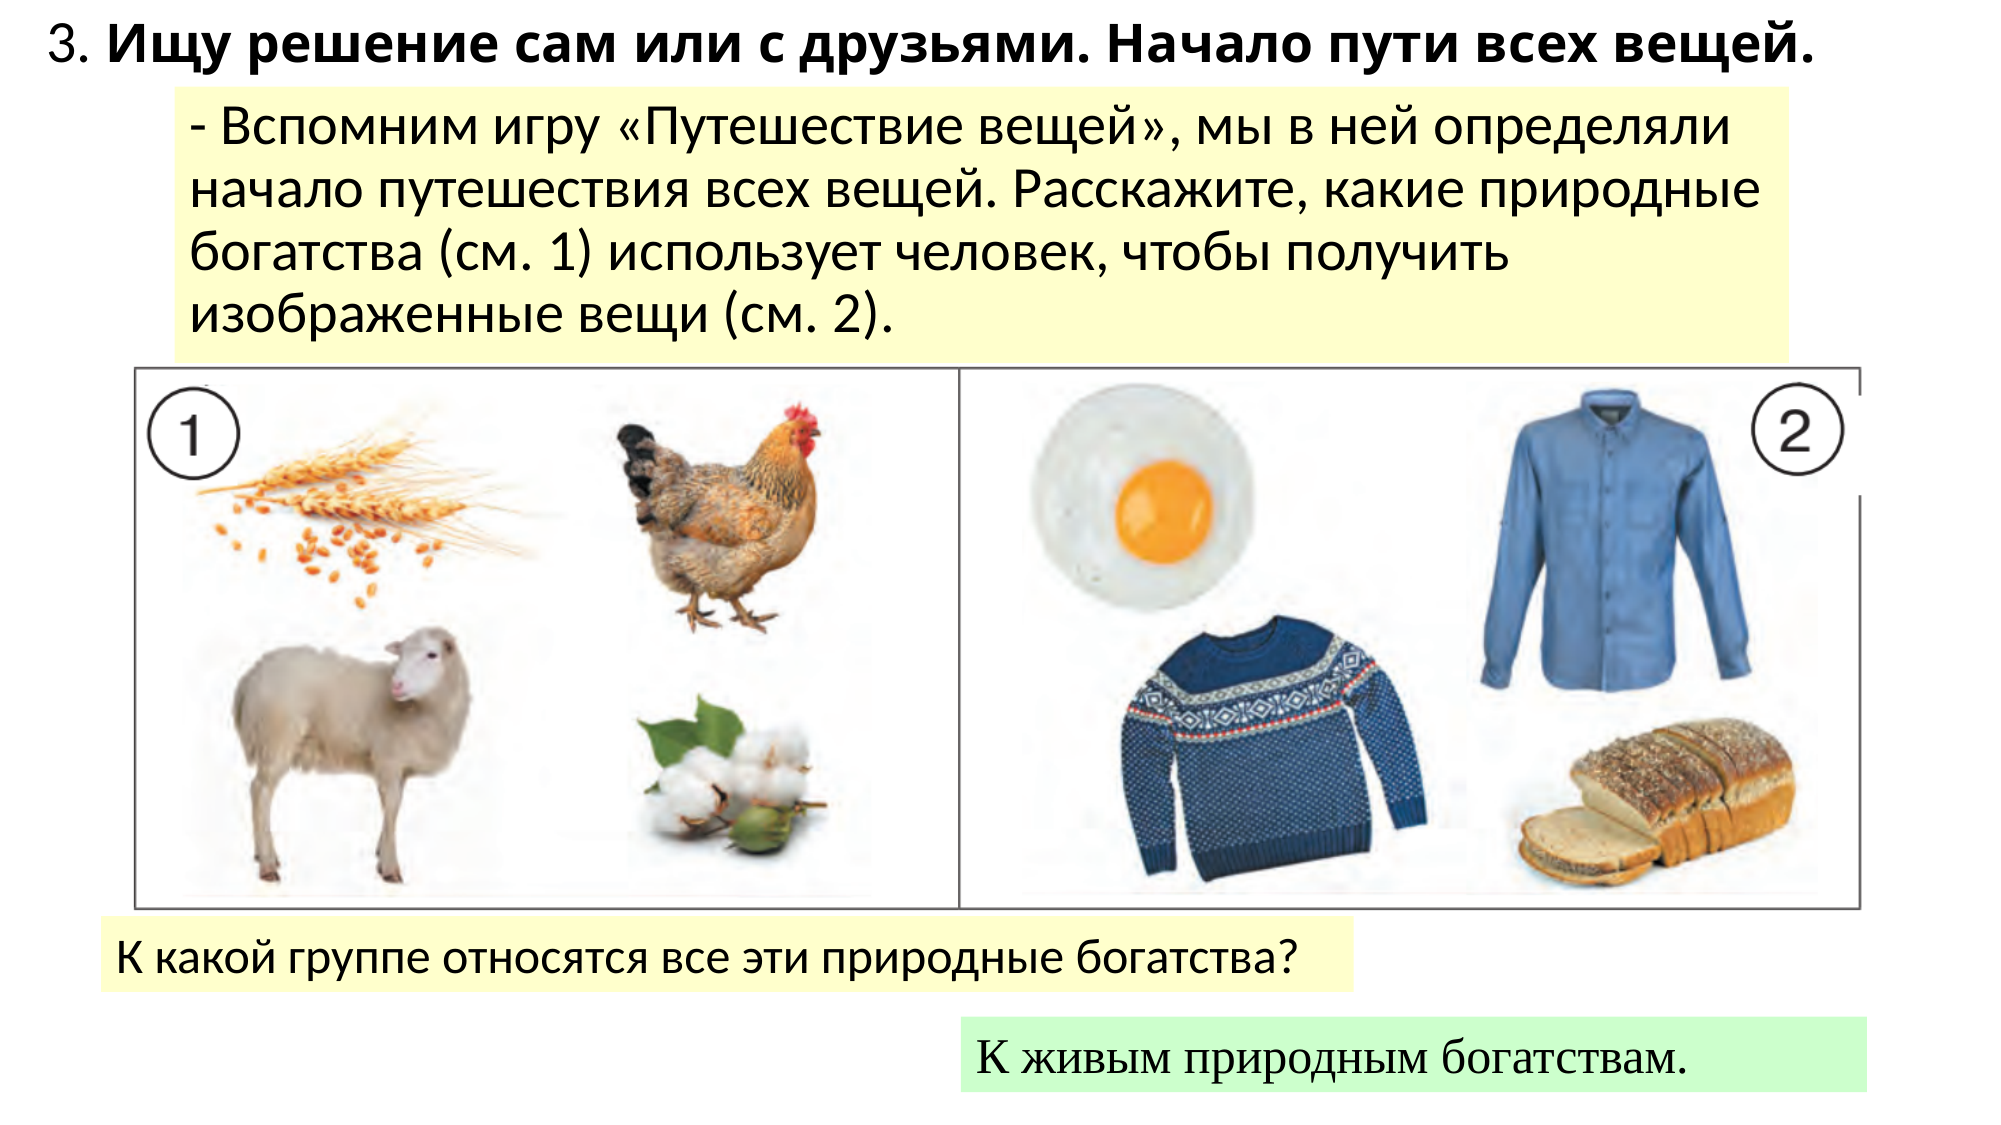

3. Ищу решение сам или с друзьями. Начало пути всех вещей.
# - Вспомним игру «Путешествие вещей», мы в ней определяли начало путешествия всех вещей. Расскажите, какие природные богатства (см. 1) использует человек, чтобы получить изображенные вещи (см. 2).
К какой группе относятся все эти природные богатства?
К живым природным богатствам.